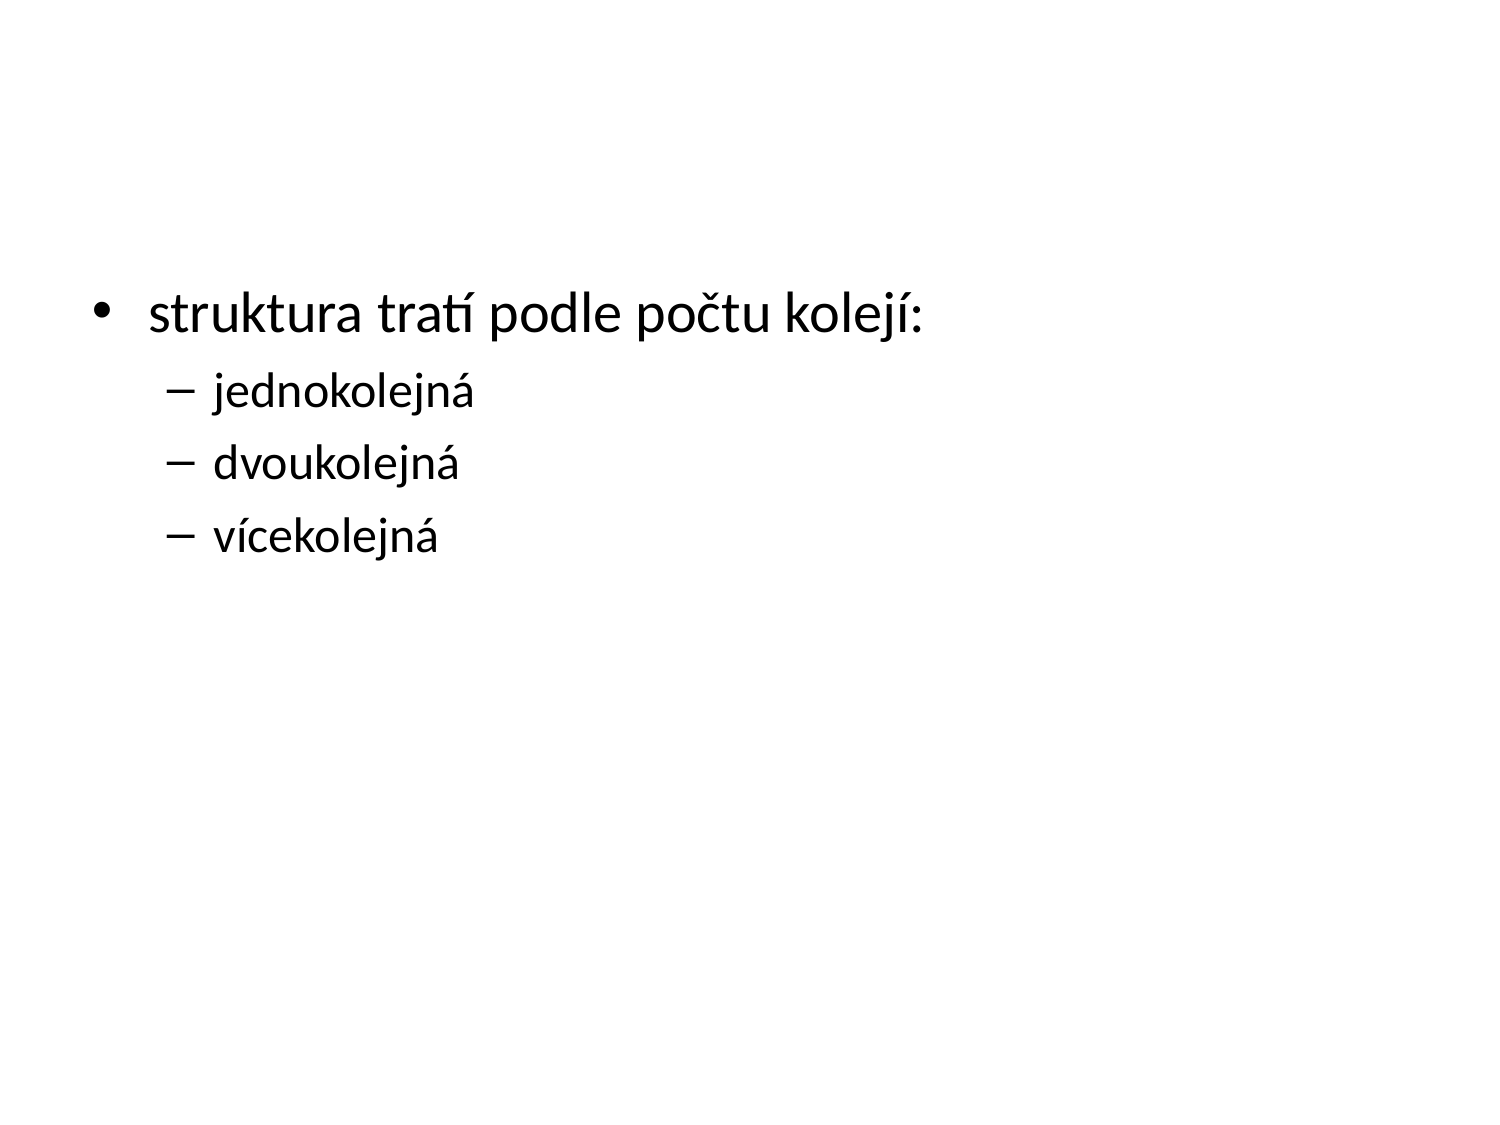

# struktura tratí podle počtu kolejí:
jednokolejná
dvoukolejná
vícekolejná